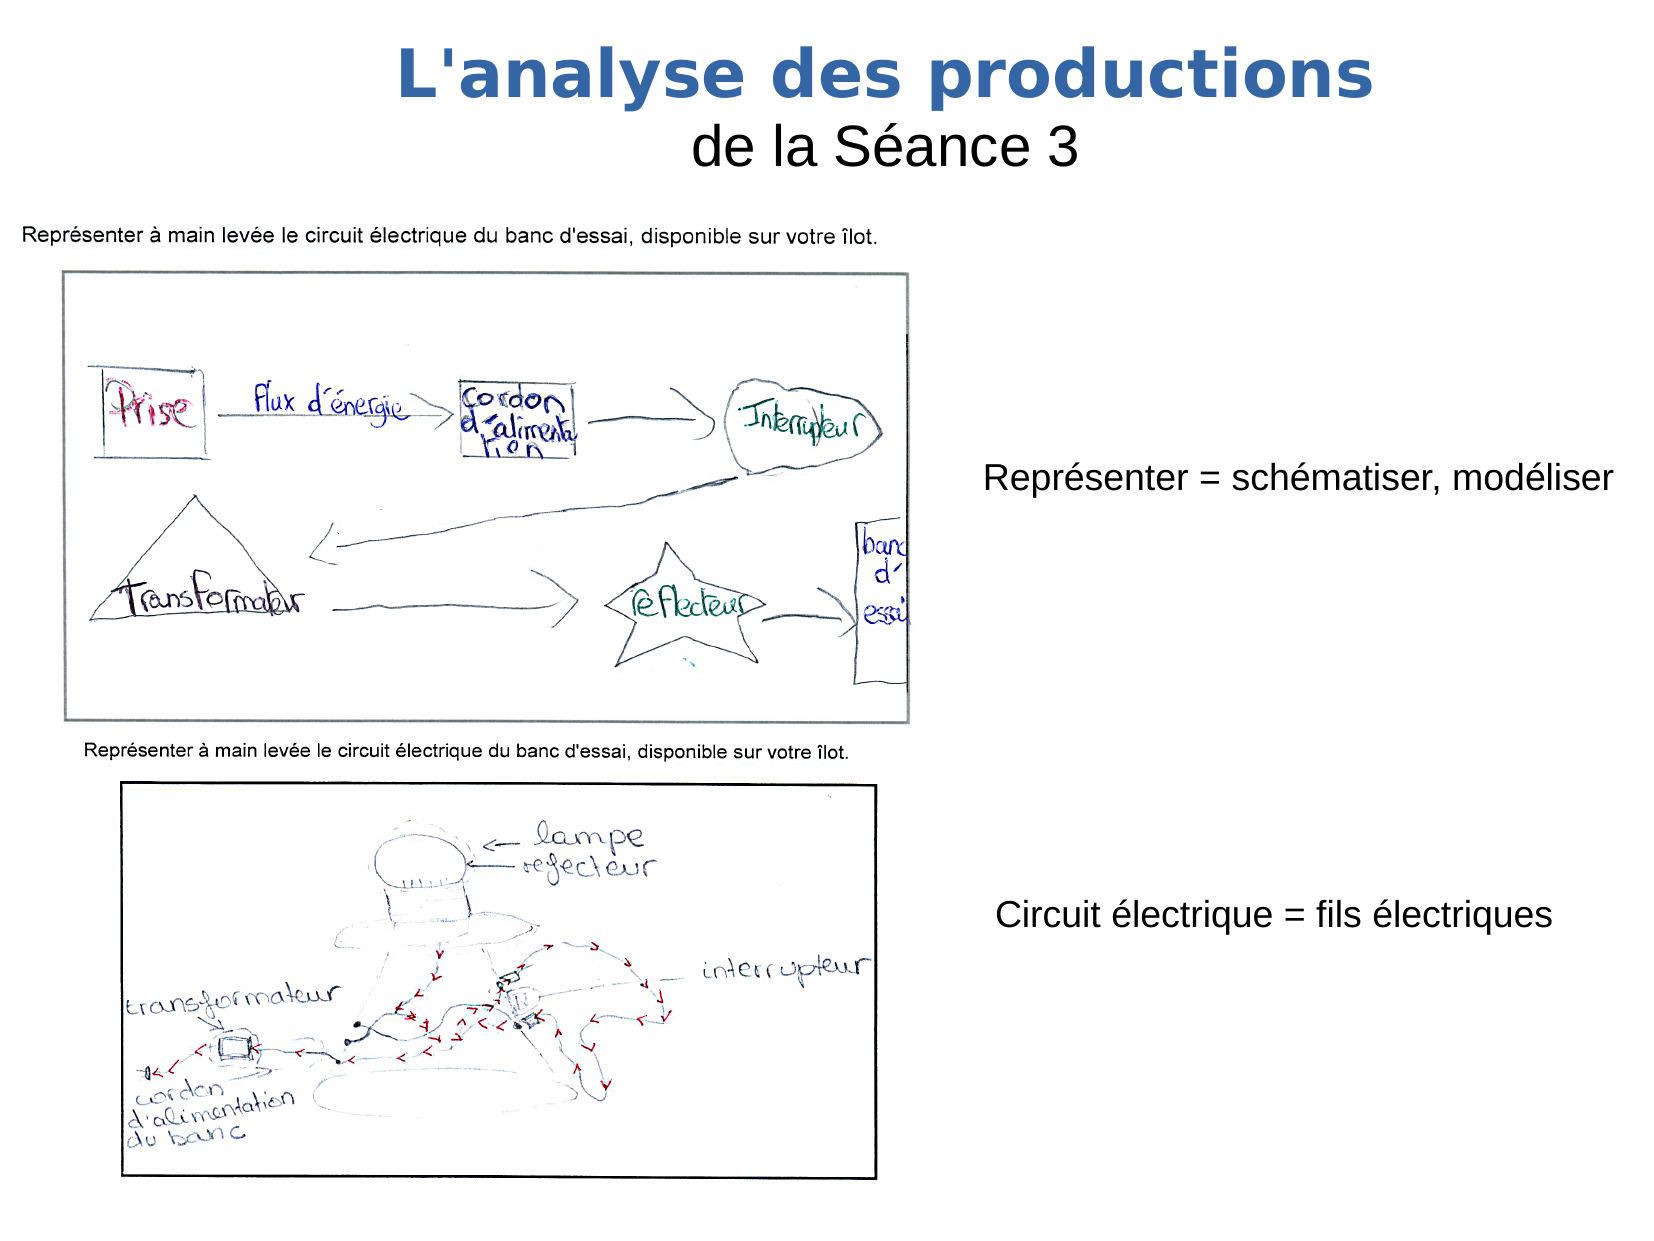

# L'analyse des productions de la Séance 3
Représenter = schématiser, modéliser
Circuit électrique = fils électriques